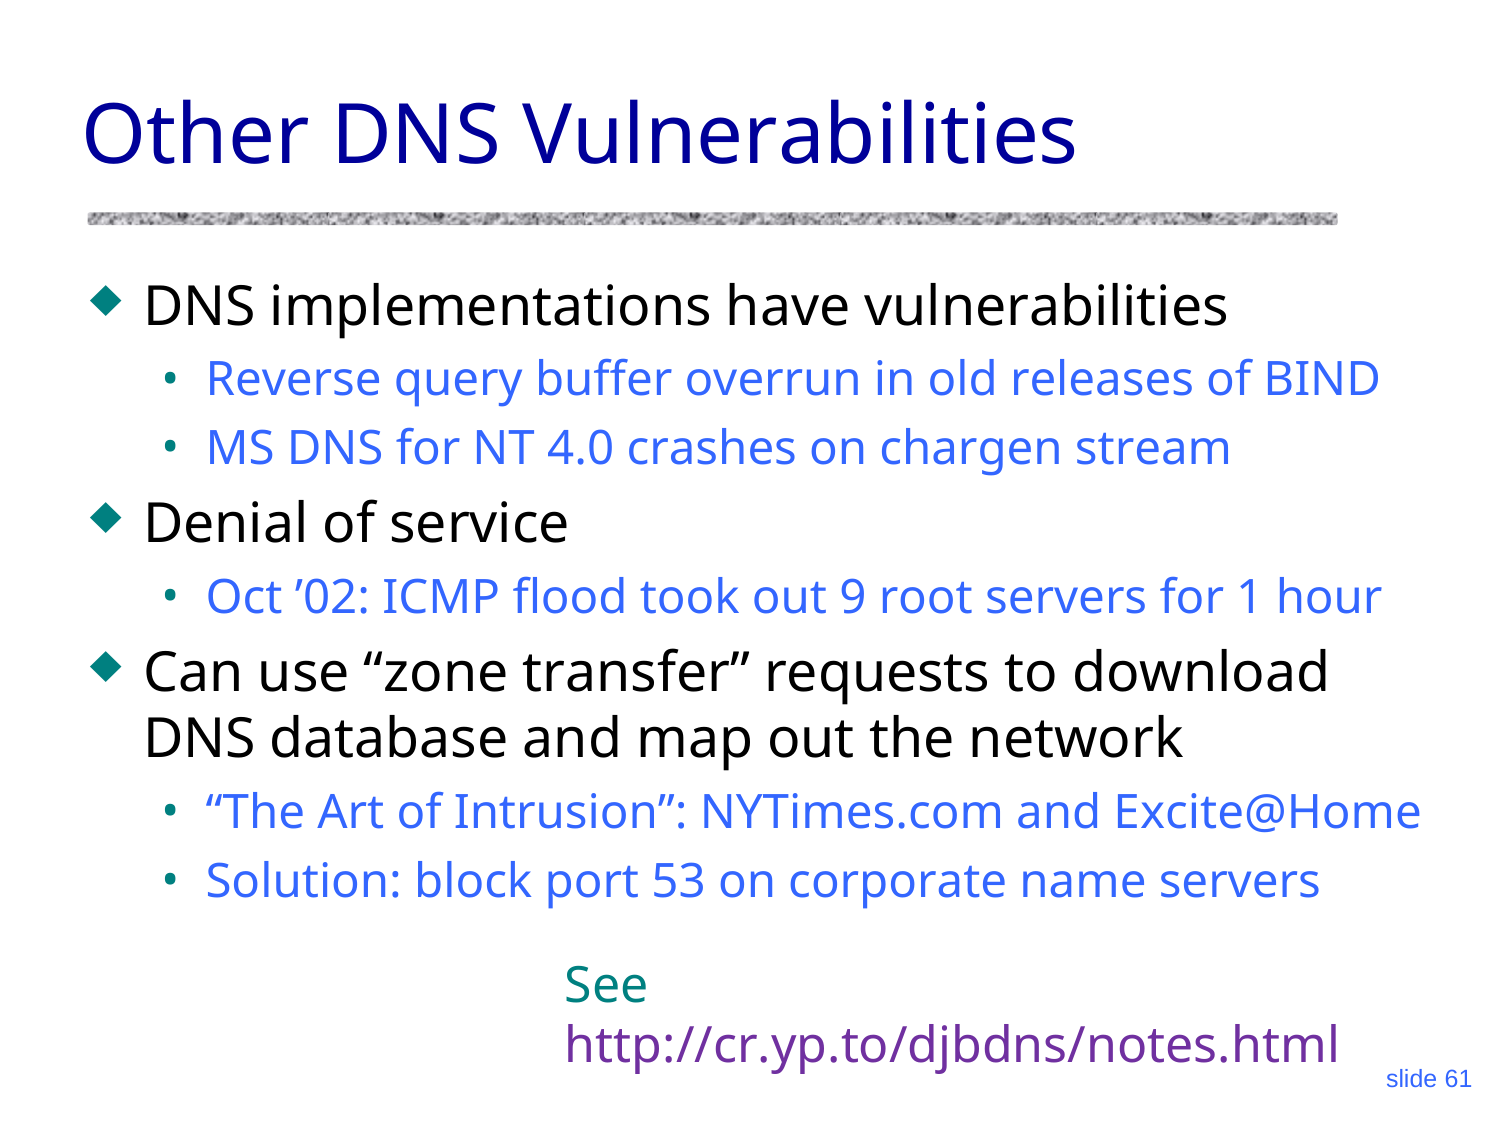

# Other DNS Vulnerabilities
DNS implementations have vulnerabilities
Reverse query buffer overrun in old releases of BIND
MS DNS for NT 4.0 crashes on chargen stream
Denial of service
Oct ’02: ICMP flood took out 9 root servers for 1 hour
Can use “zone transfer” requests to download DNS database and map out the network
“The Art of Intrusion”: NYTimes.com and Excite@Home
Solution: block port 53 on corporate name servers
See http://cr.yp.to/djbdns/notes.html
slide